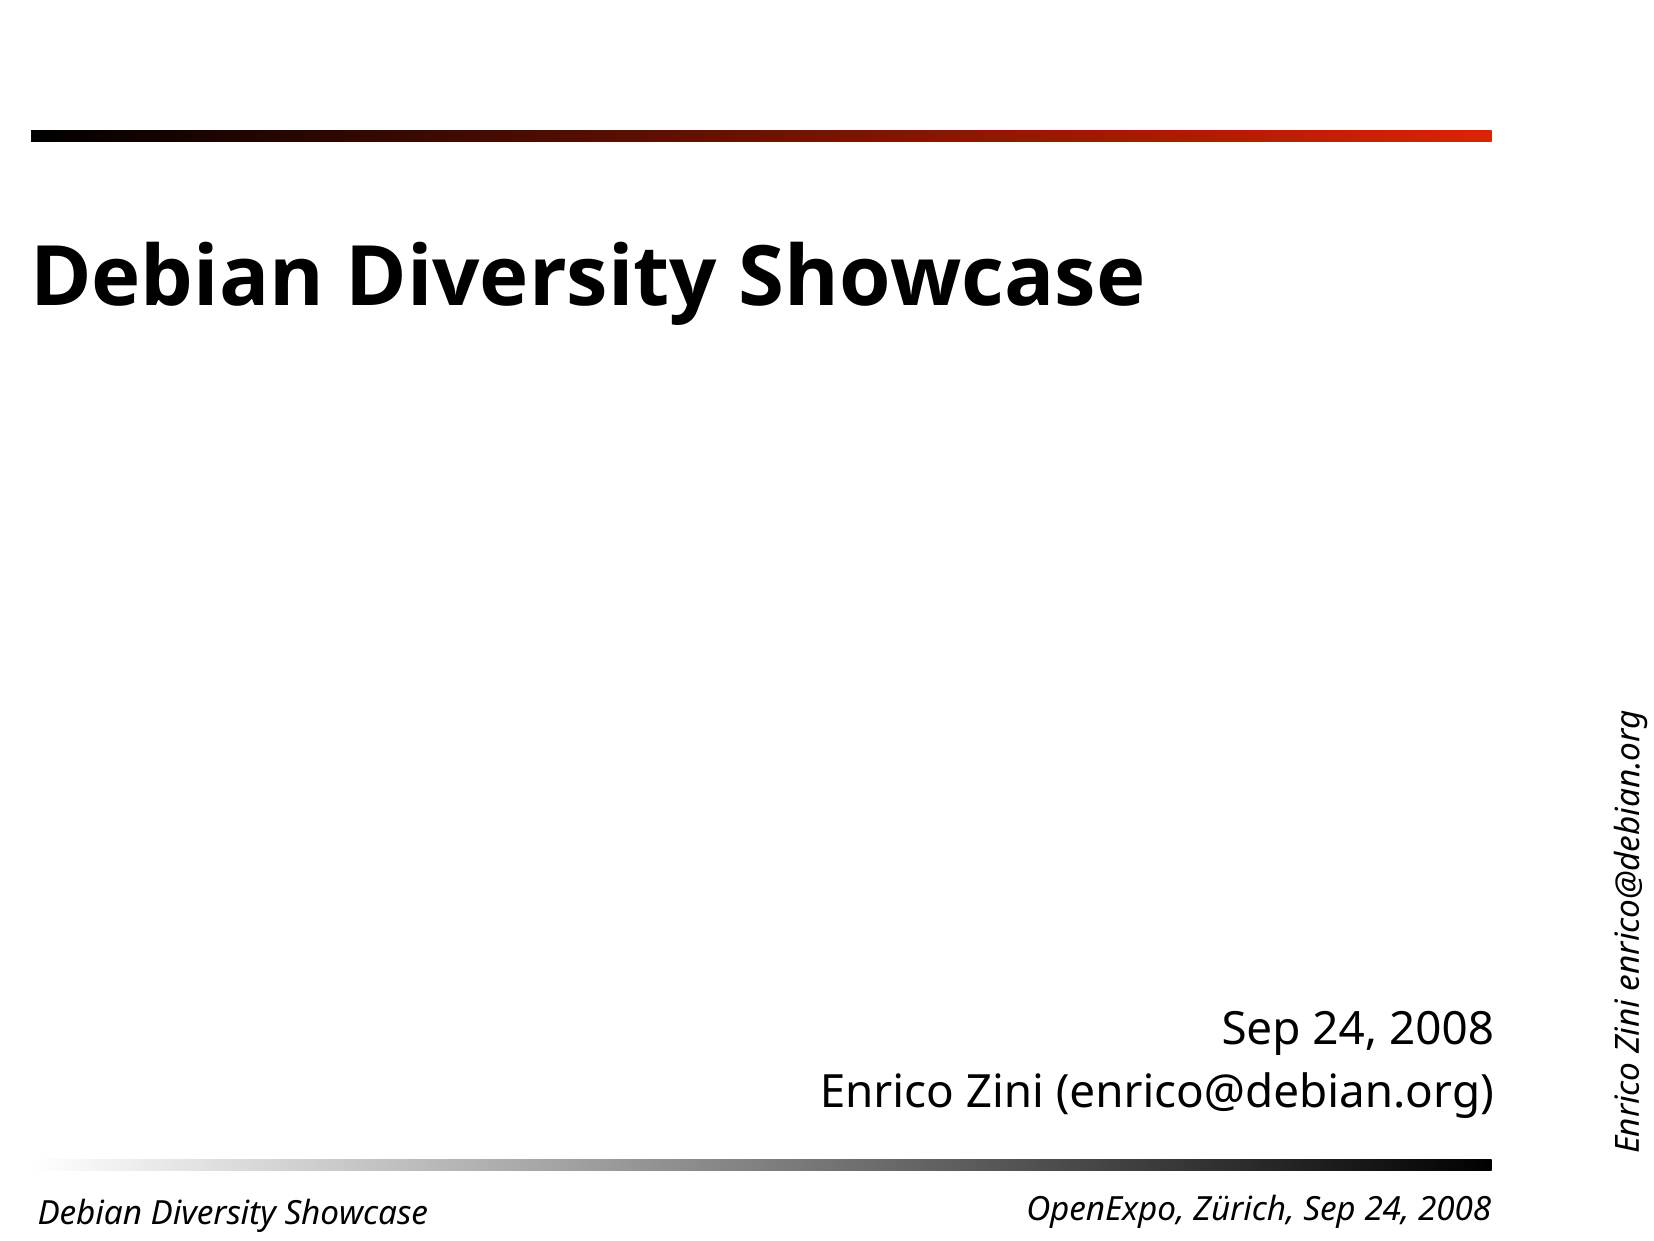

Debian Diversity Showcase
Sep 24, 2008
Enrico Zini (enrico@debian.org)